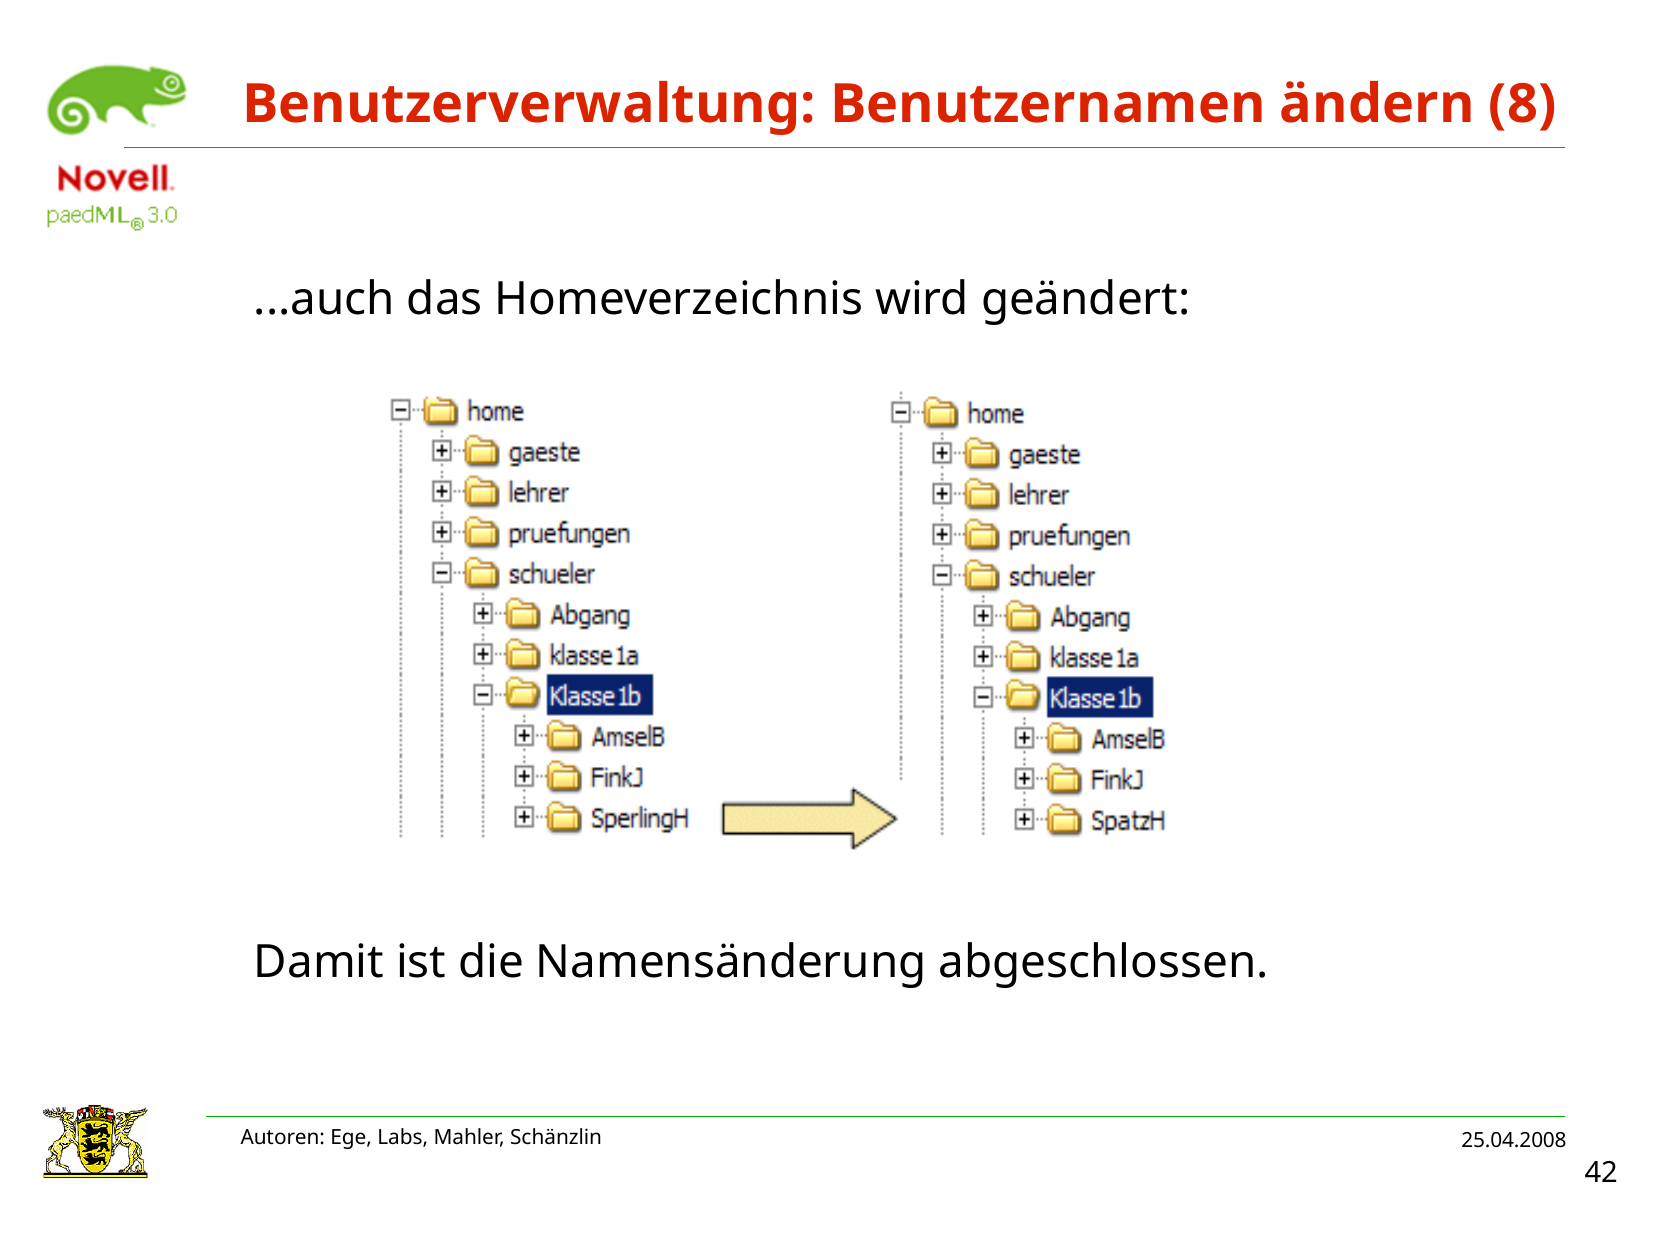

# Benutzerverwaltung: Benutzernamen ändern (8)
...auch das Homeverzeichnis wird geändert:
Damit ist die Namensänderung abgeschlossen.
Autoren: Ege, Labs, Mahler, Schänzlin
25.04.2008
42